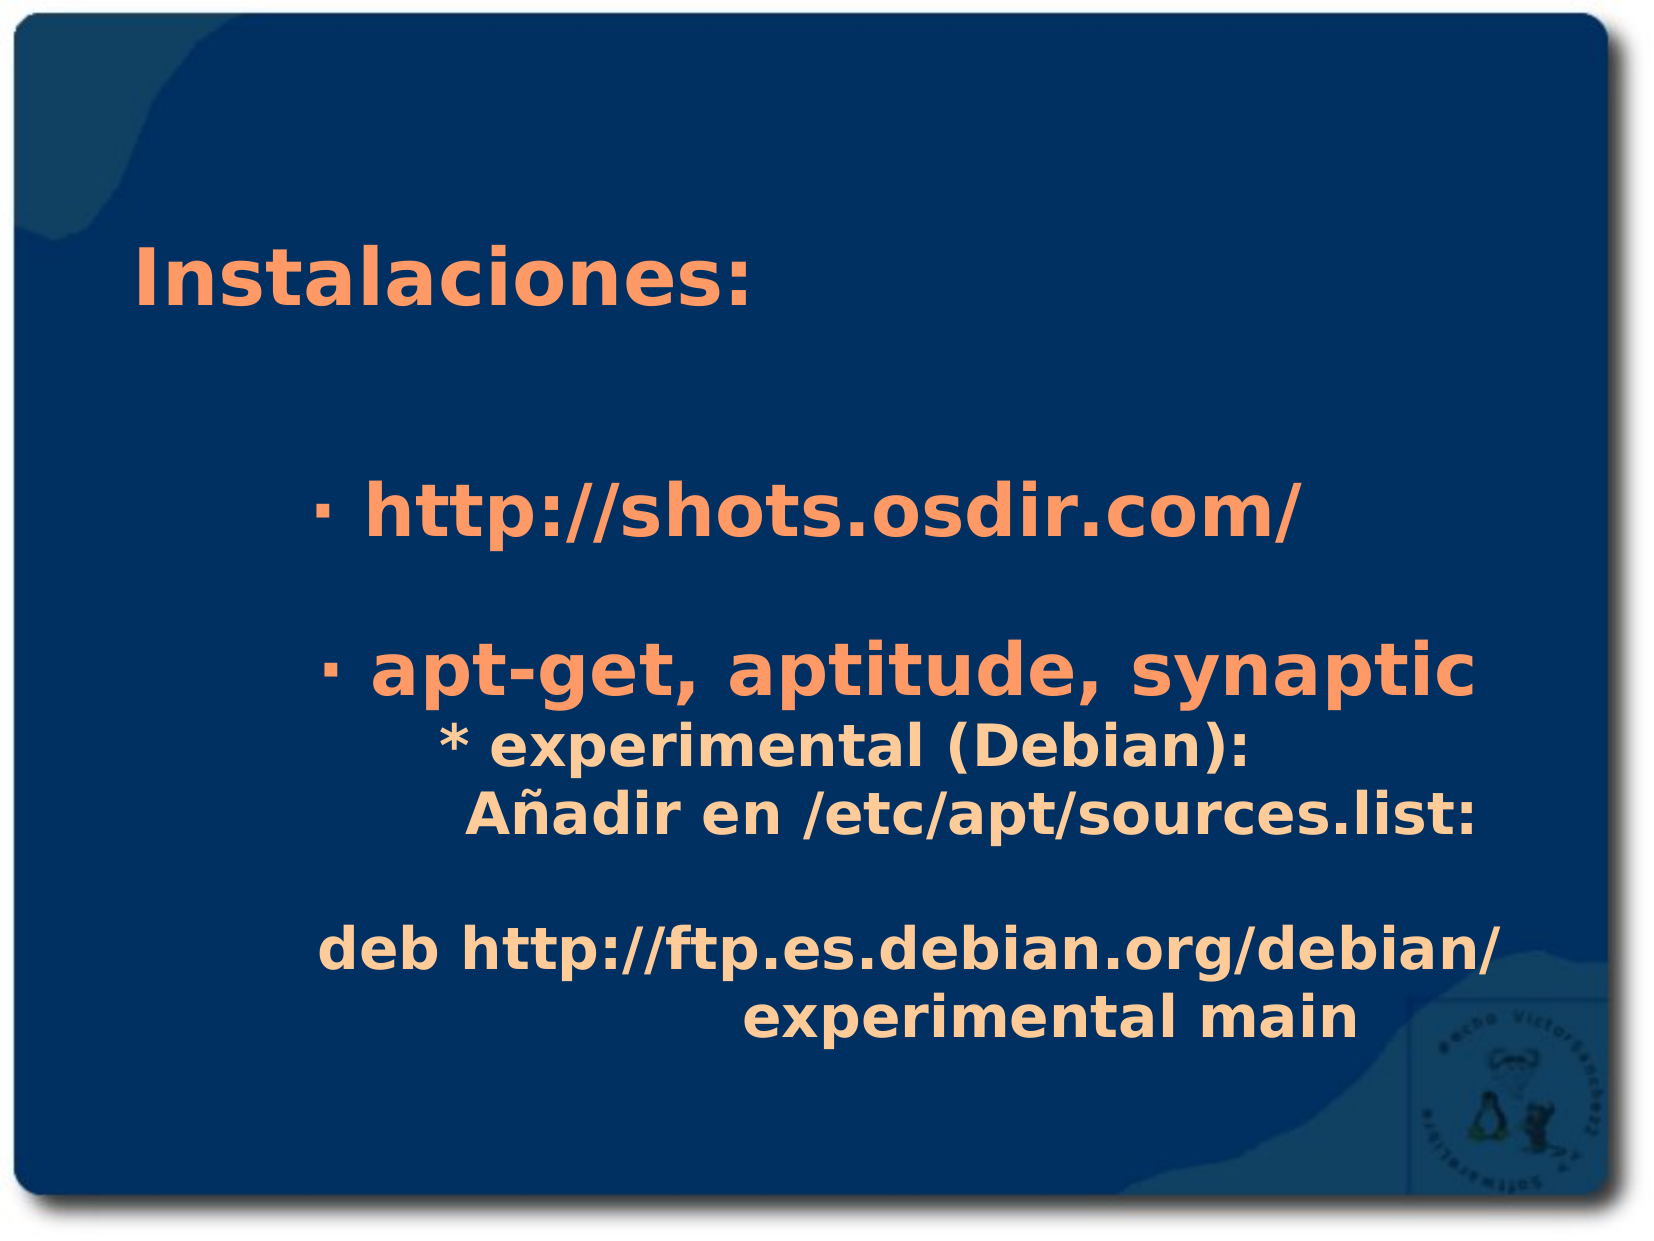

Instalaciones:
#
· http://shots.osdir.com/
· apt-get, aptitude, synaptic
 * experimental (Debian):
		Añadir en /etc/apt/sources.list:
deb http://ftp.es.debian.org/debian/ experimental main